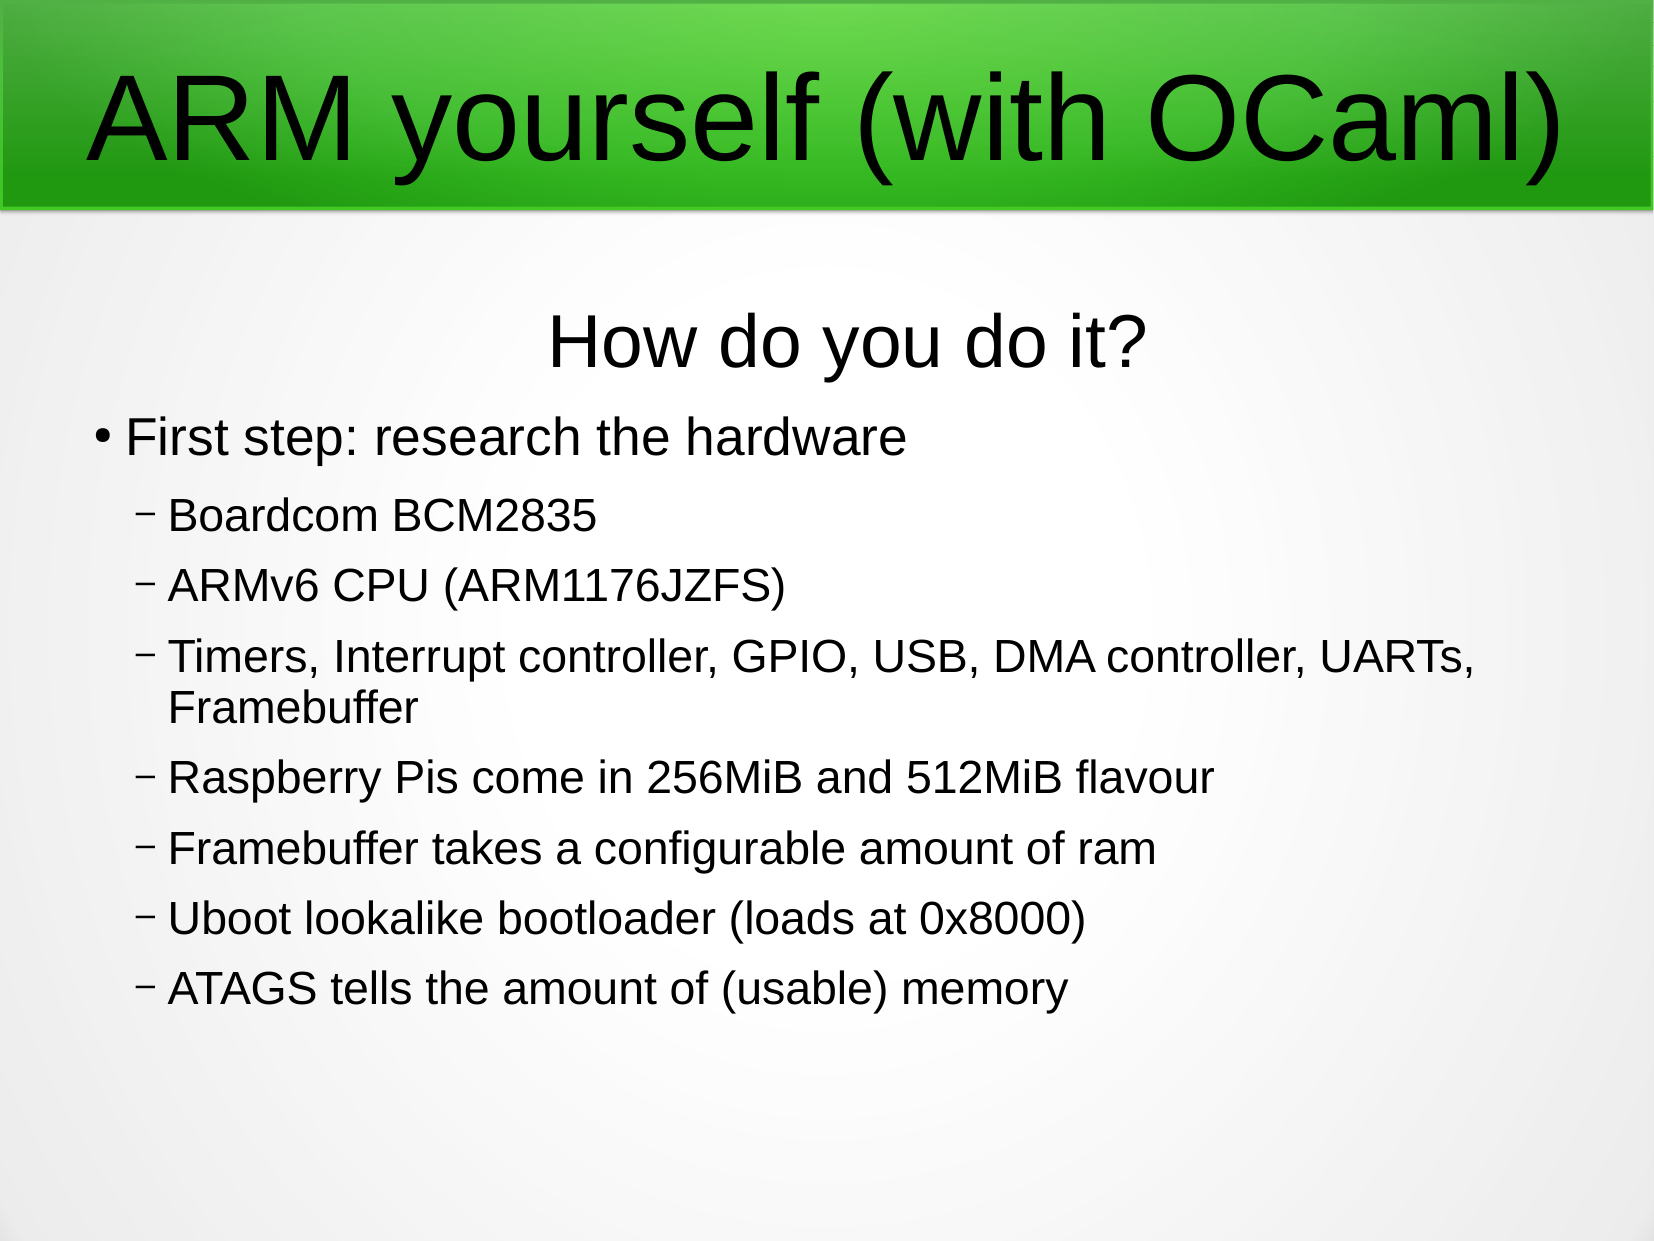

# ARM yourself (with OCaml)
How do you do it?
First step: research the hardware
Boardcom BCM2835
ARMv6 CPU (ARM1176JZFS)
Timers, Interrupt controller, GPIO, USB, DMA controller, UARTs, Framebuffer
Raspberry Pis come in 256MiB and 512MiB flavour
Framebuffer takes a configurable amount of ram
Uboot lookalike bootloader (loads at 0x8000)
ATAGS tells the amount of (usable) memory